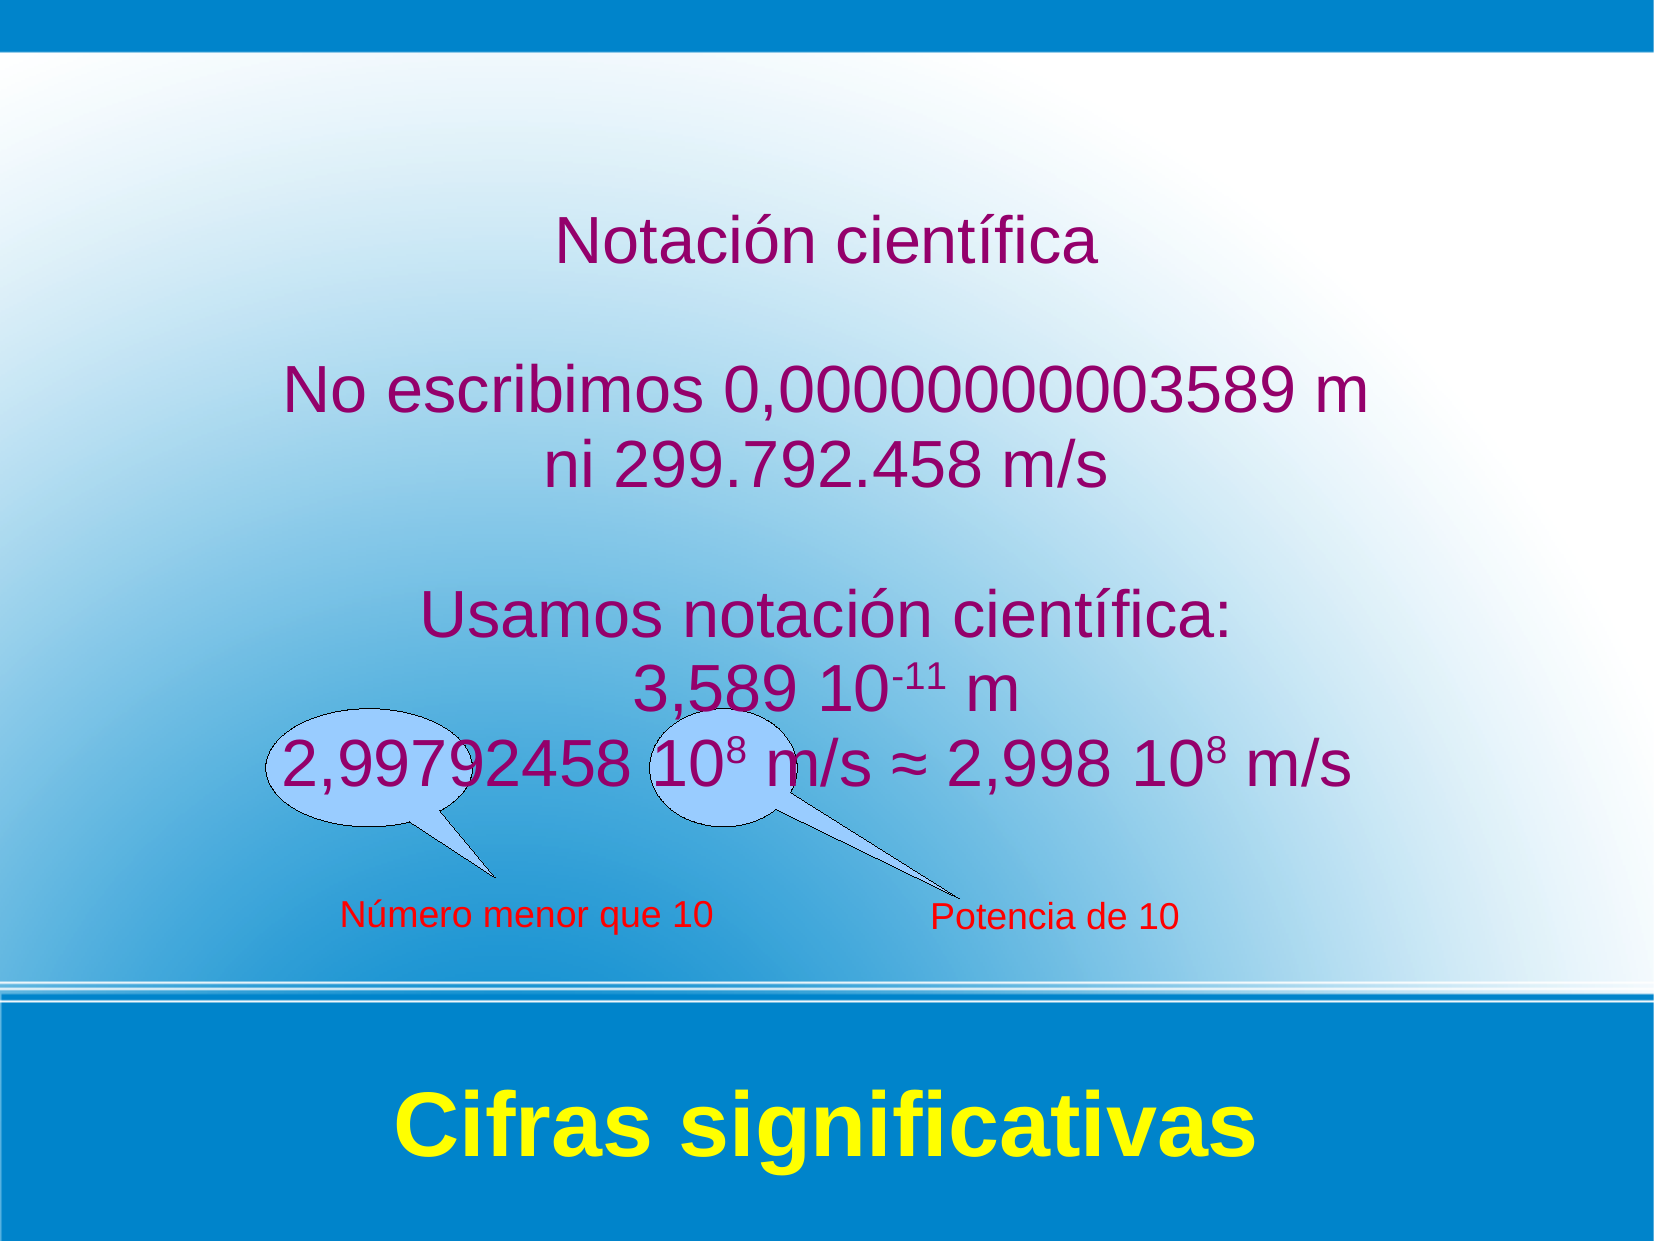

Notación científica
No escribimos 0,00000000003589 m
ni 299.792.458 m/s
Usamos notación científica:
3,589 10-11 m
2,99792458 108 m/s ≈ 2,998 108 m/s
Número menor que 10
Potencia de 10
# Cifras significativas